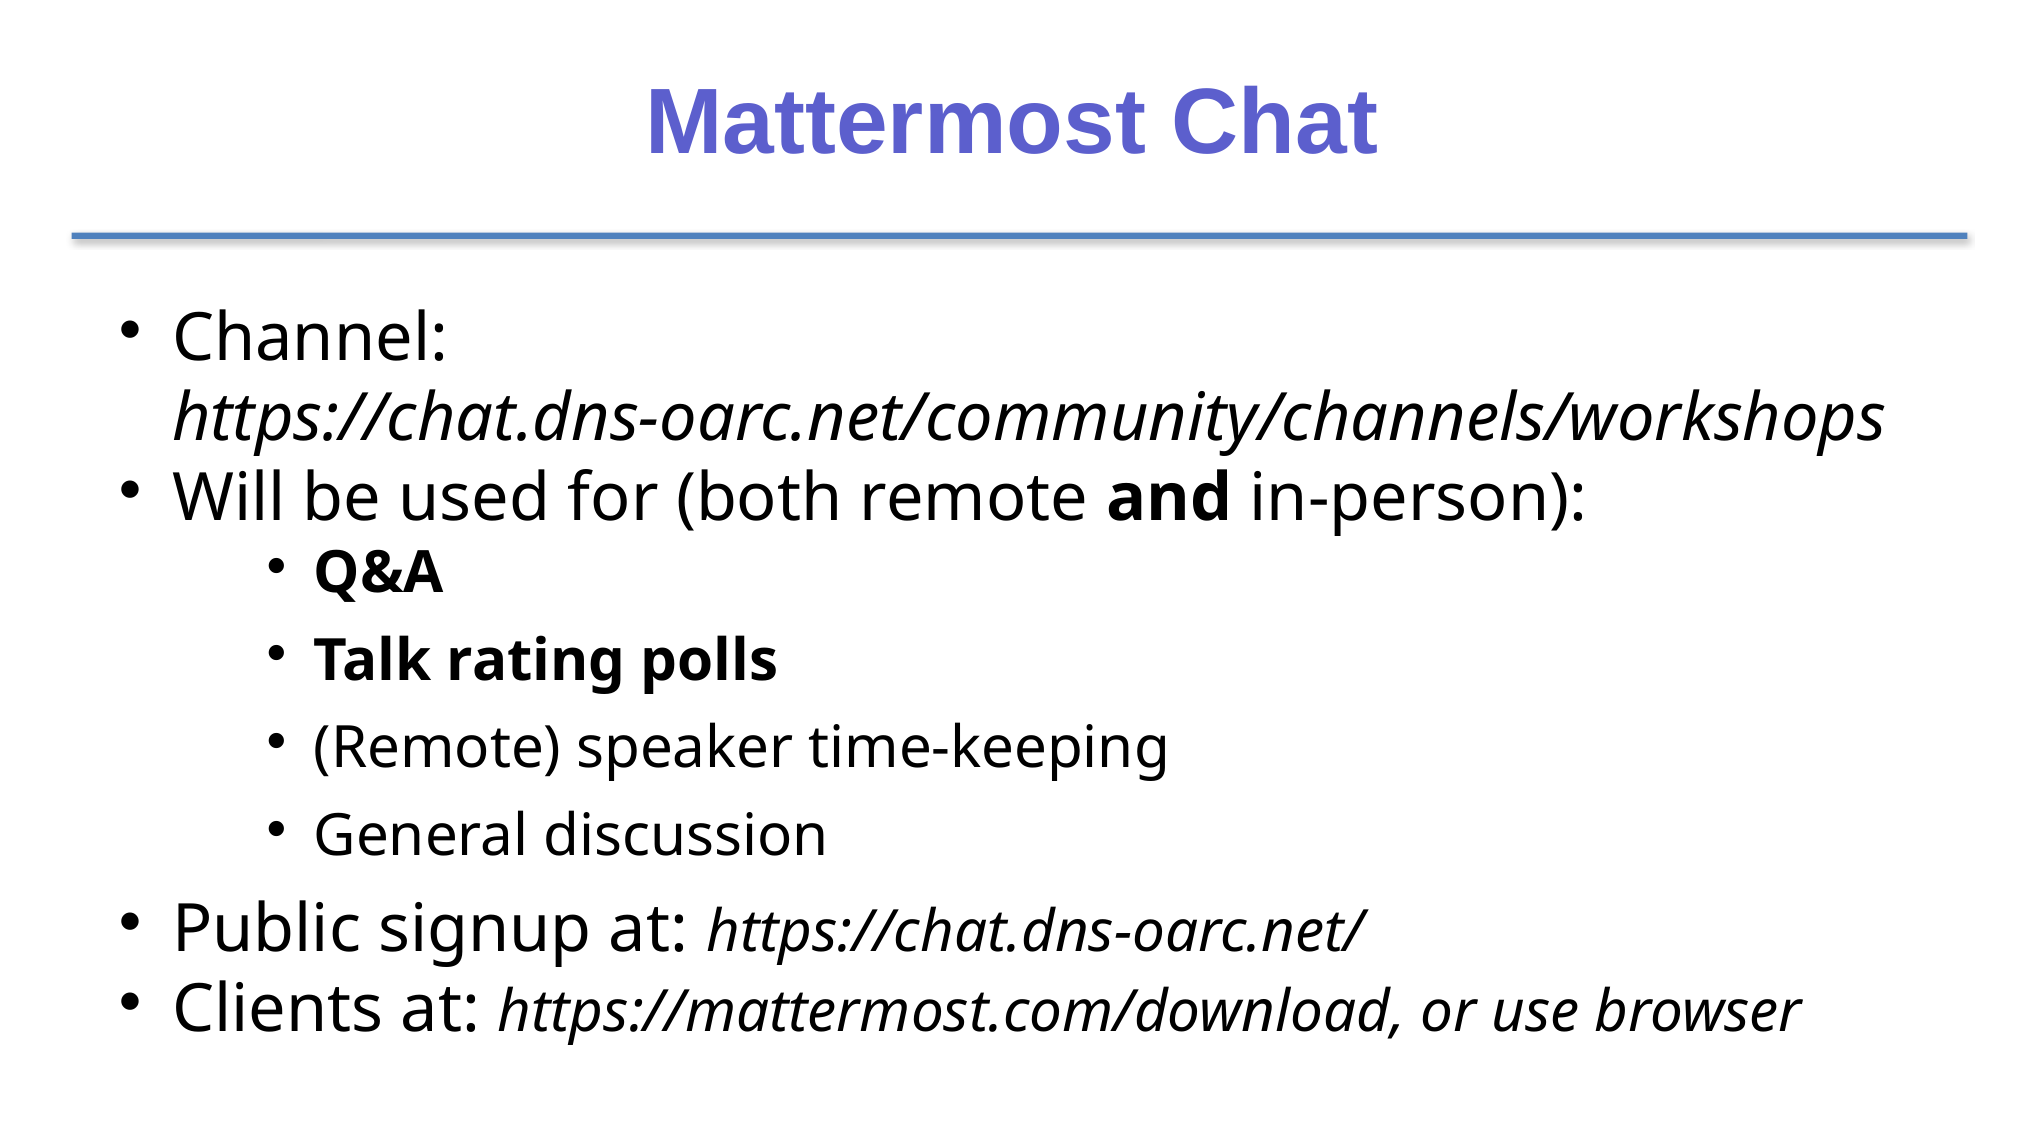

Mattermost Chat
Channel: https://chat.dns-oarc.net/community/channels/workshops
Will be used for (both remote and in-person):
Q&A
Talk rating polls
(Remote) speaker time-keeping
General discussion
Public signup at: https://chat.dns-oarc.net/
Clients at: https://mattermost.com/download, or use browser